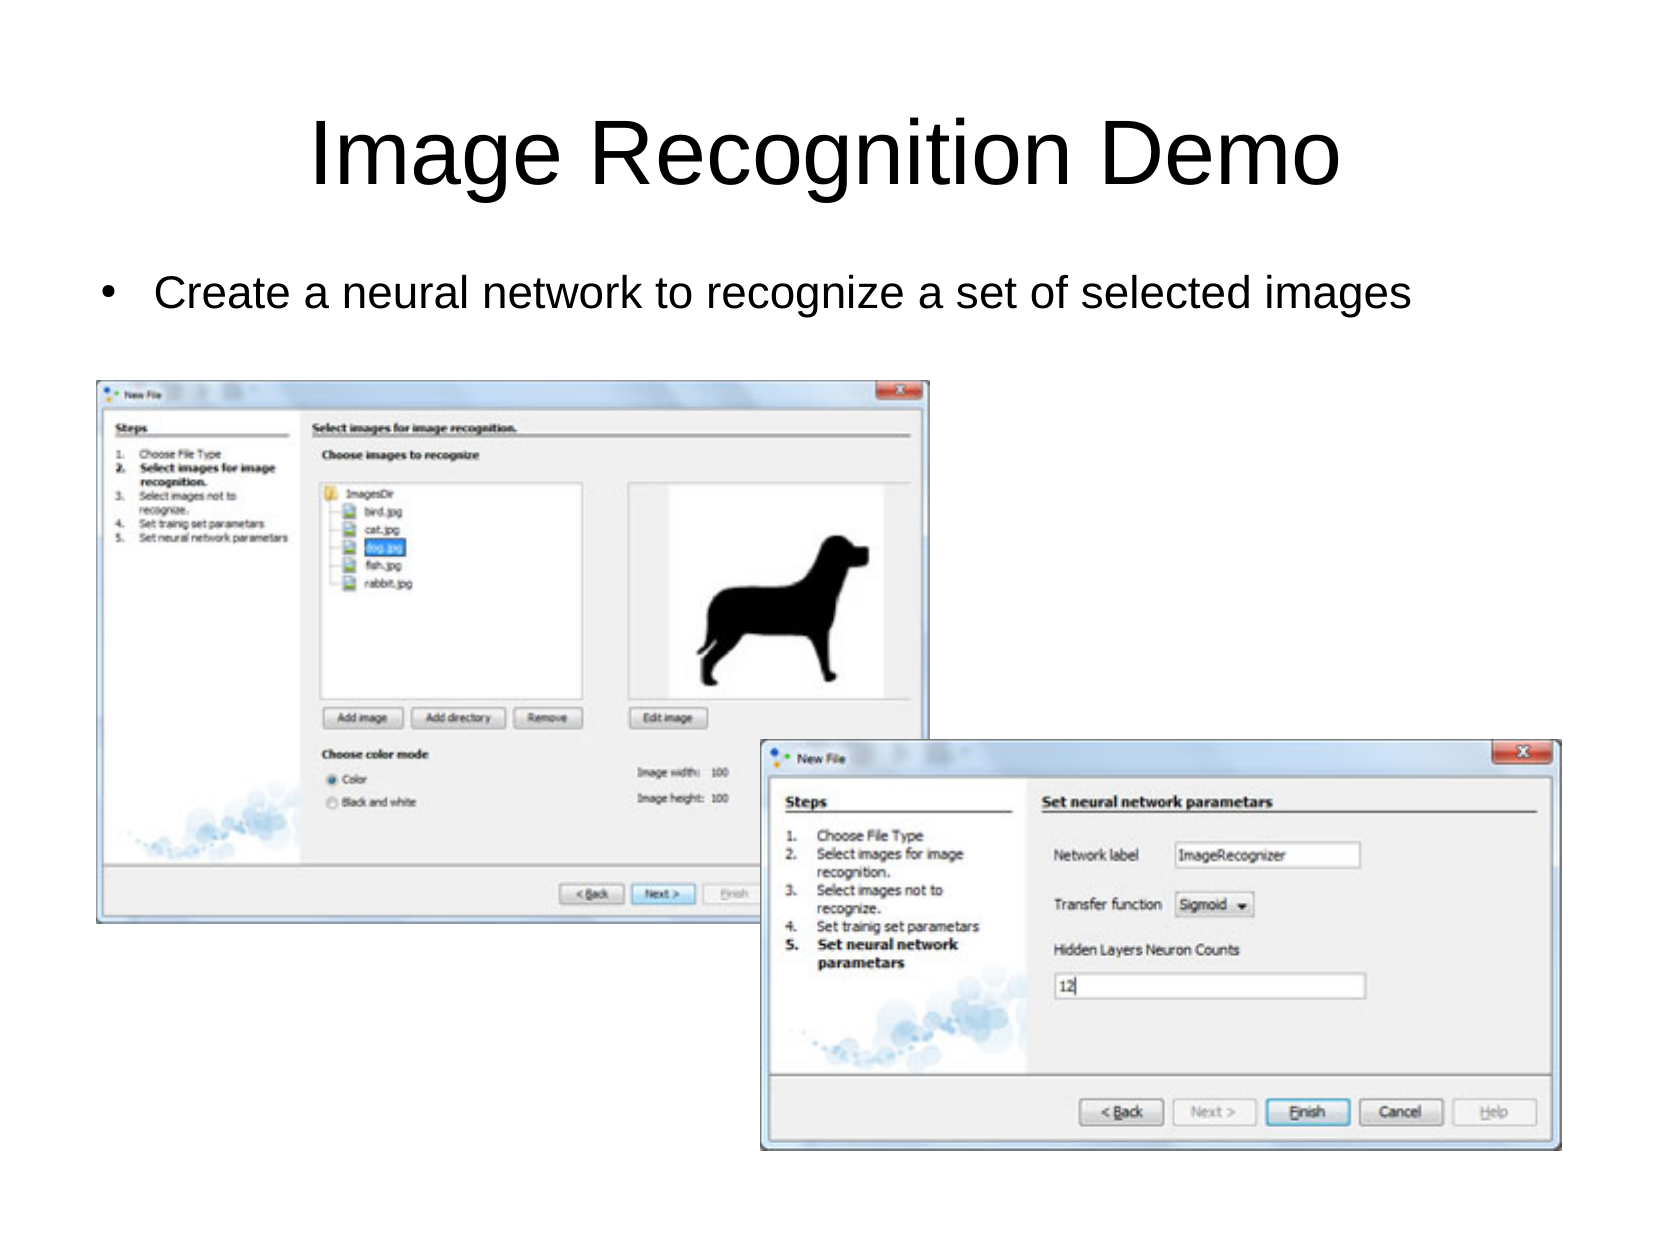

# Image Recognition Demo
Create a neural network to recognize a set of selected images